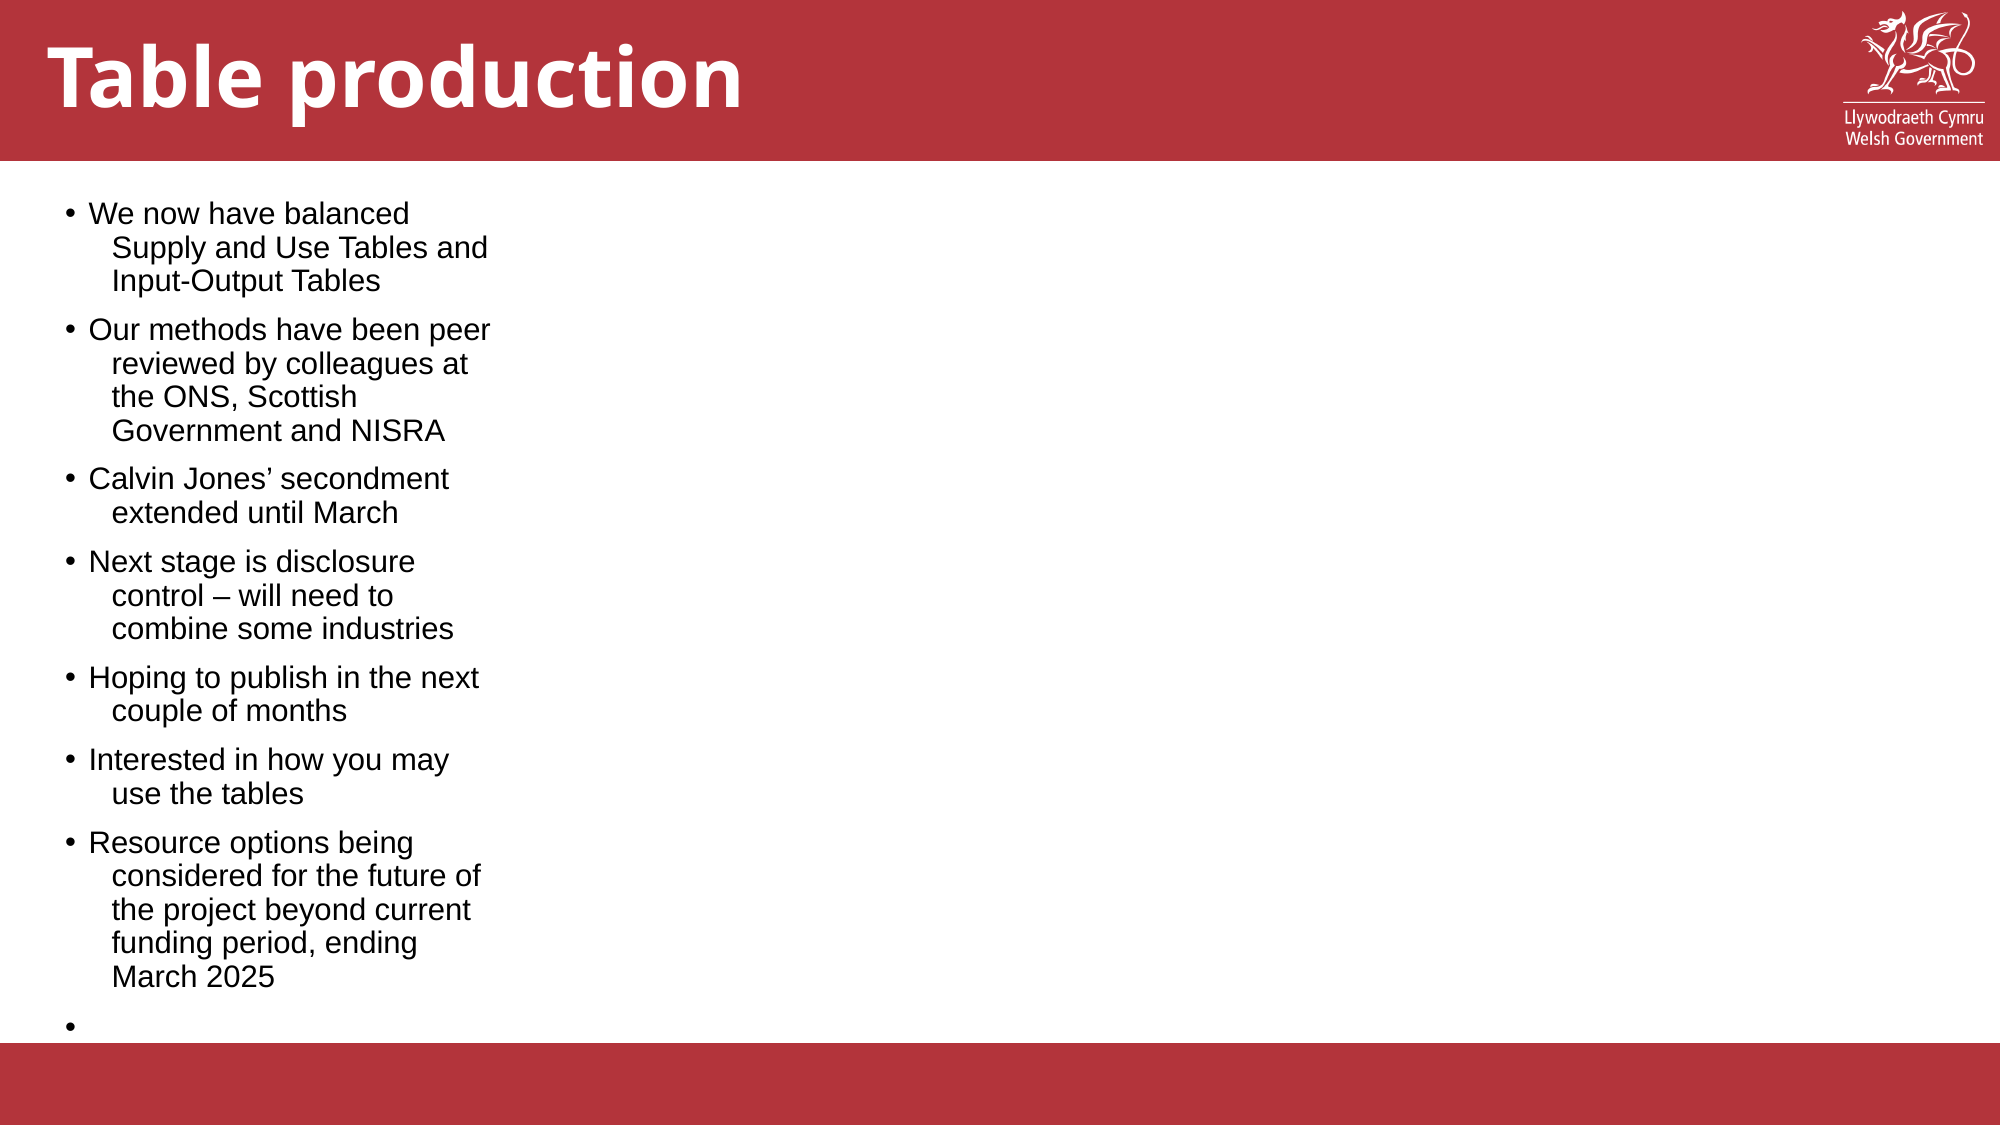

Table production
# We now have balanced Supply and Use Tables and Input-Output Tables
Our methods have been peer reviewed by colleagues at the ONS, Scottish Government and NISRA
Calvin Jones’ secondment extended until March
Next stage is disclosure control – will need to combine some industries
Hoping to publish in the next couple of months
Interested in how you may use the tables
Resource options being considered for the future of the project beyond current funding period, ending March 2025